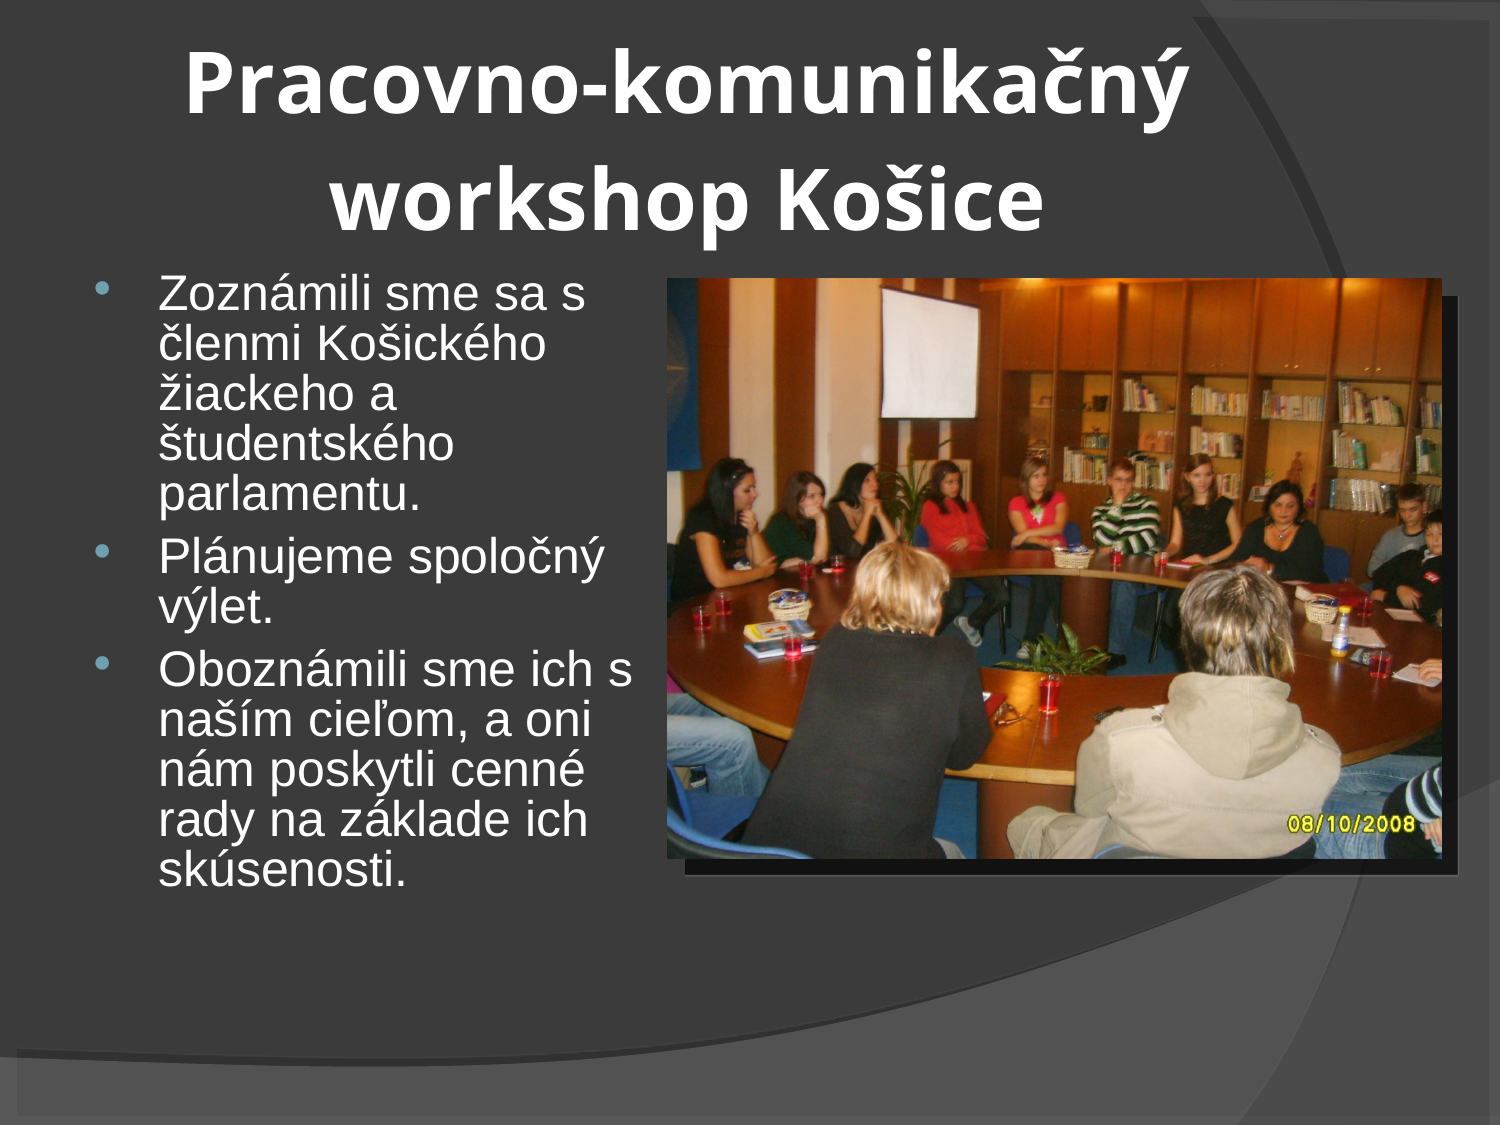

# Pracovno-komunikačný workshop Košice
Zoznámili sme sa s členmi Košického žiackeho a študentského parlamentu.
Plánujeme spoločný výlet.
Oboznámili sme ich s naším cieľom, a oni nám poskytli cenné rady na základe ich skúsenosti.